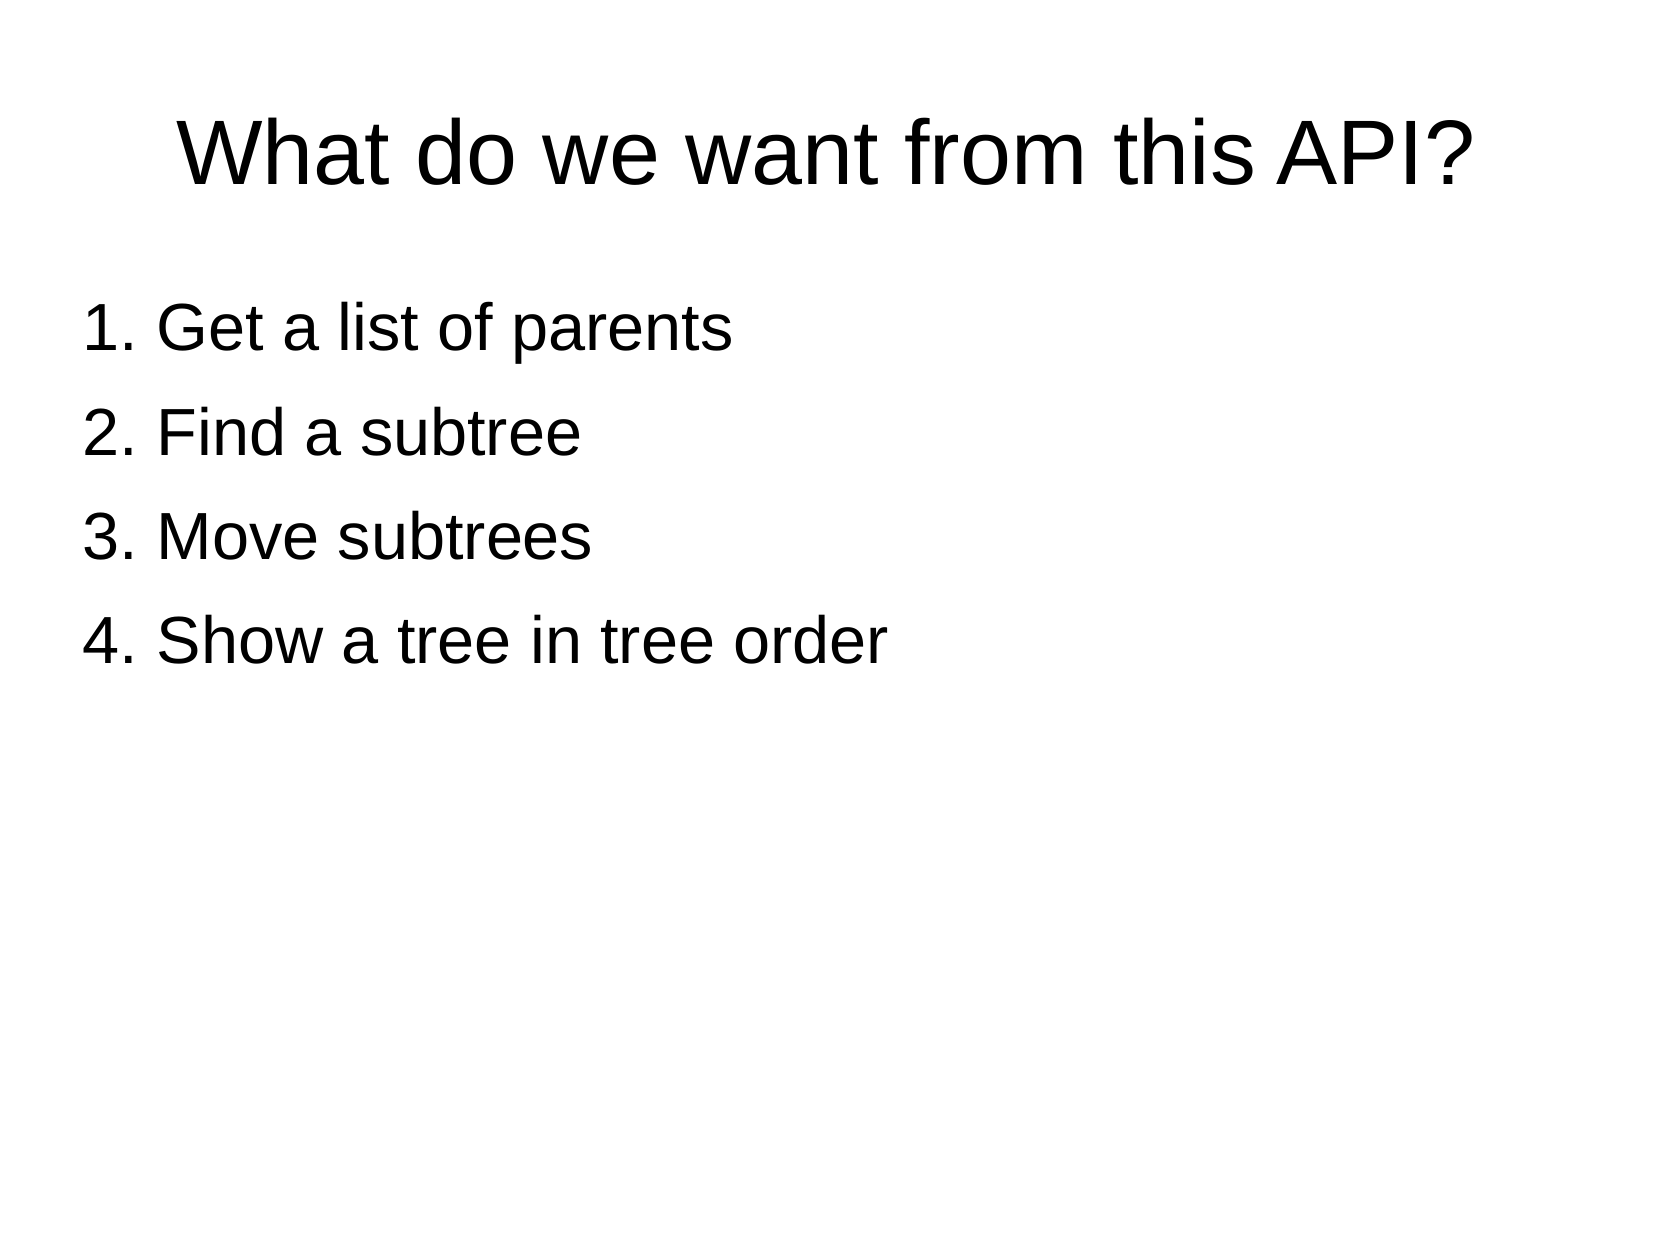

# What do we want from this API?
 Get a list of parents
 Find a subtree
 Move subtrees
 Show a tree in tree order